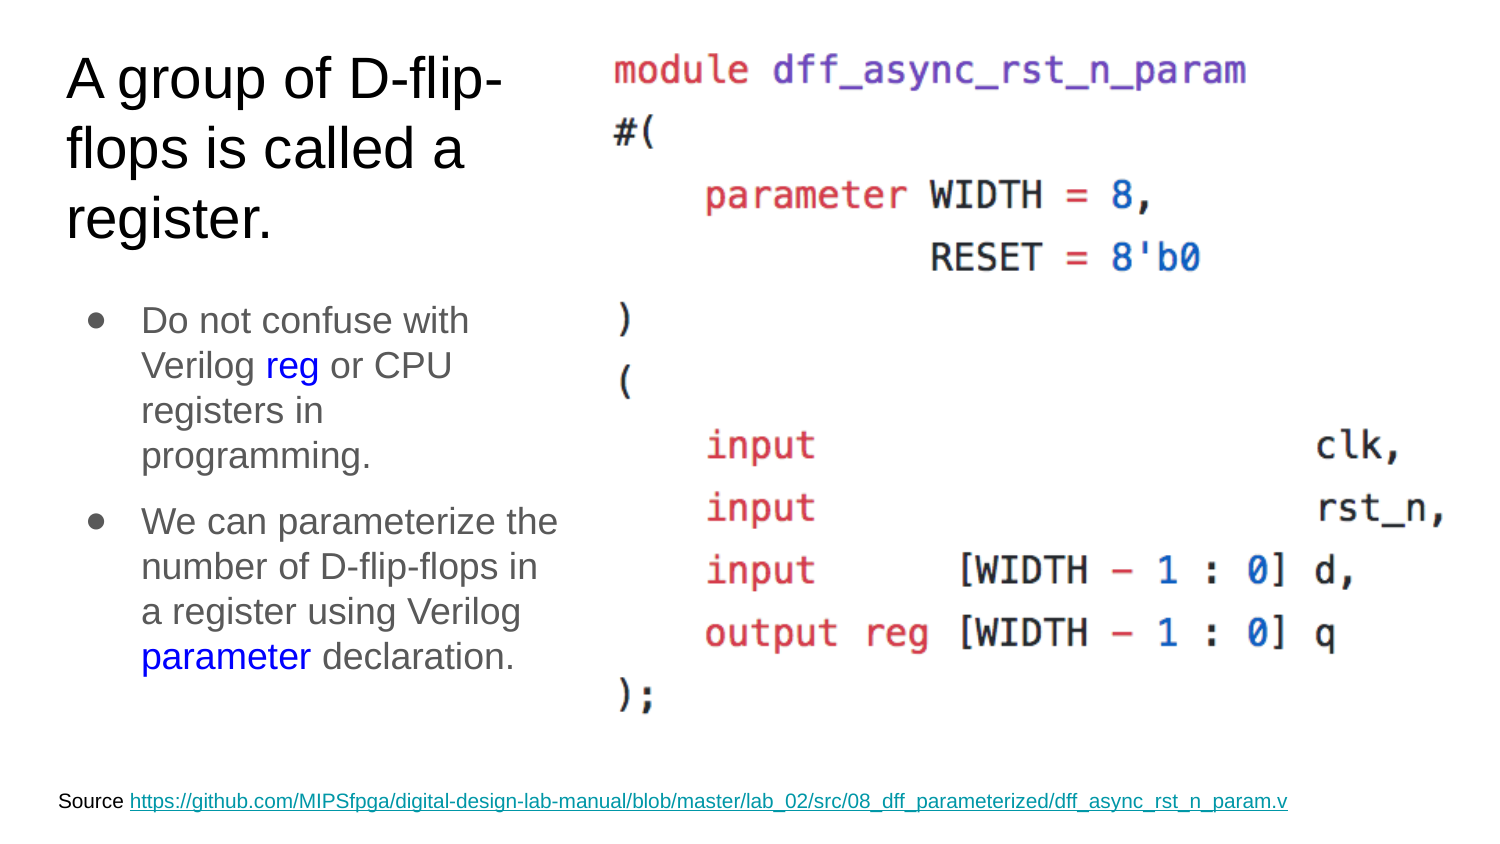

# A group of D-flip-flops is called a register.
Do not confuse with Verilog reg or CPU registers in programming.
We can parameterize the number of D-flip-flops in a register using Verilog parameter declaration.
Source https://github.com/MIPSfpga/digital-design-lab-manual/blob/master/lab_02/src/08_dff_parameterized/dff_async_rst_n_param.v